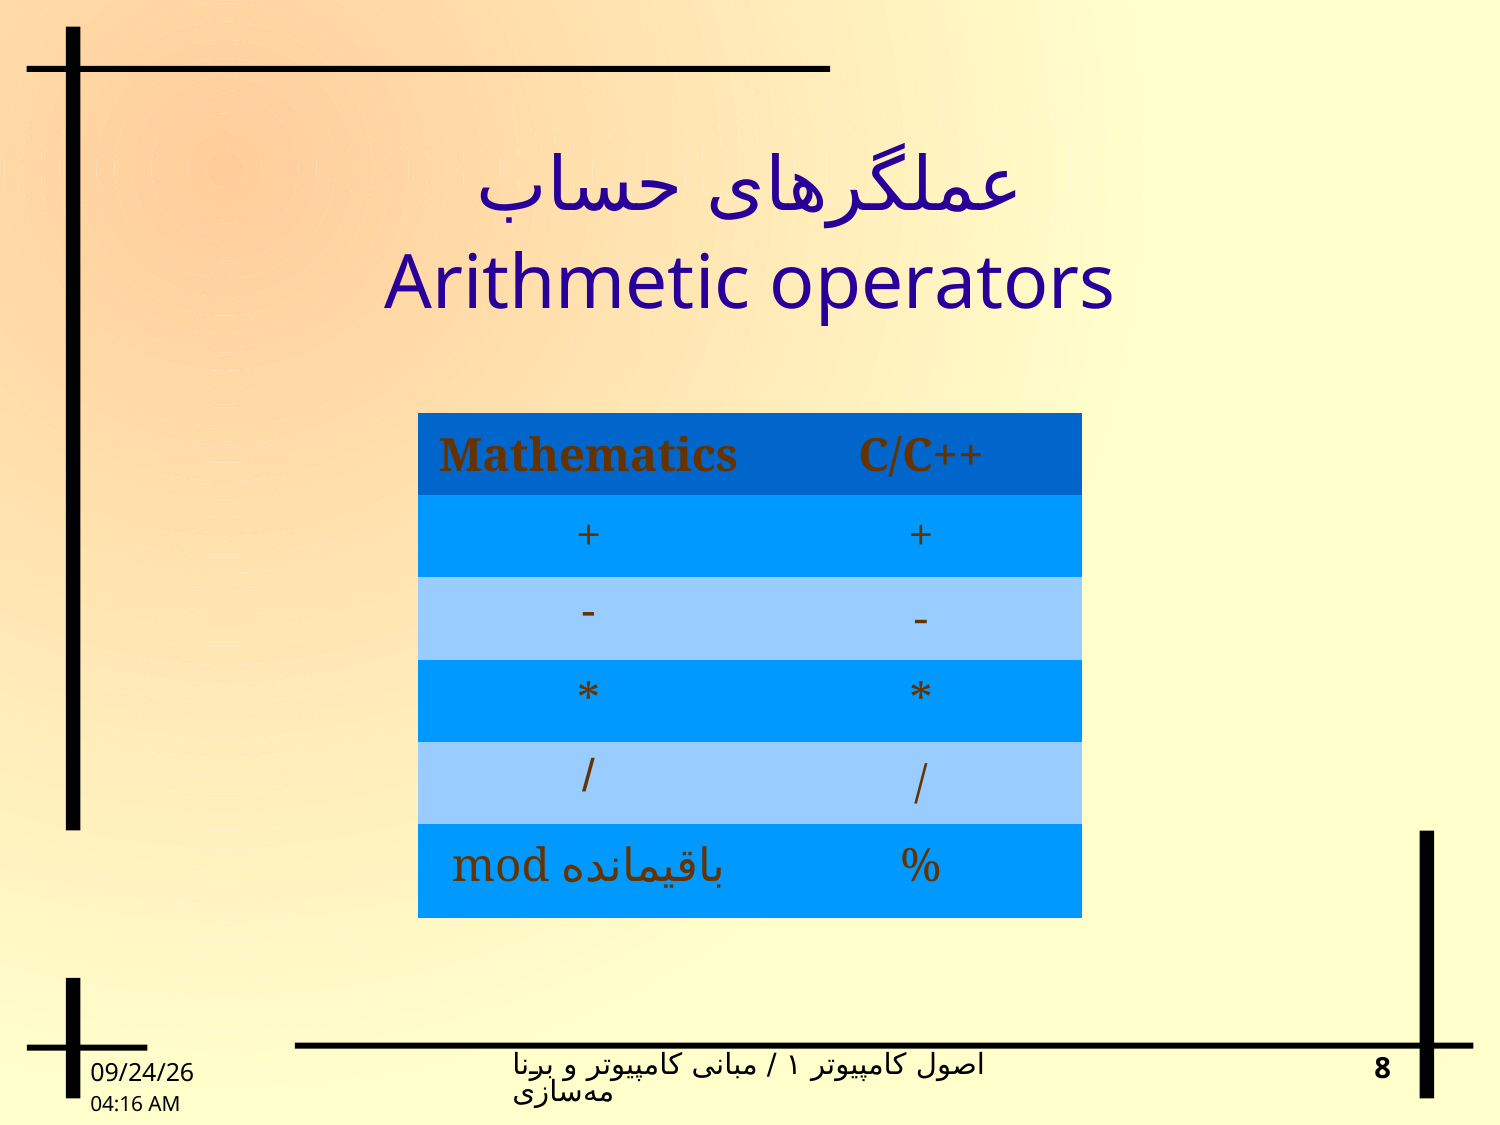

# عملگرهای حساب Arithmetic operators
| Mathematics | C/C++ |
| --- | --- |
| + | + |
| - | - |
| \* | \* |
| / | / |
| mod باقیمانده | % |
اصول کامپیوتر ۱ / مبانی کامپیوتر و برنامه‌سازی
8